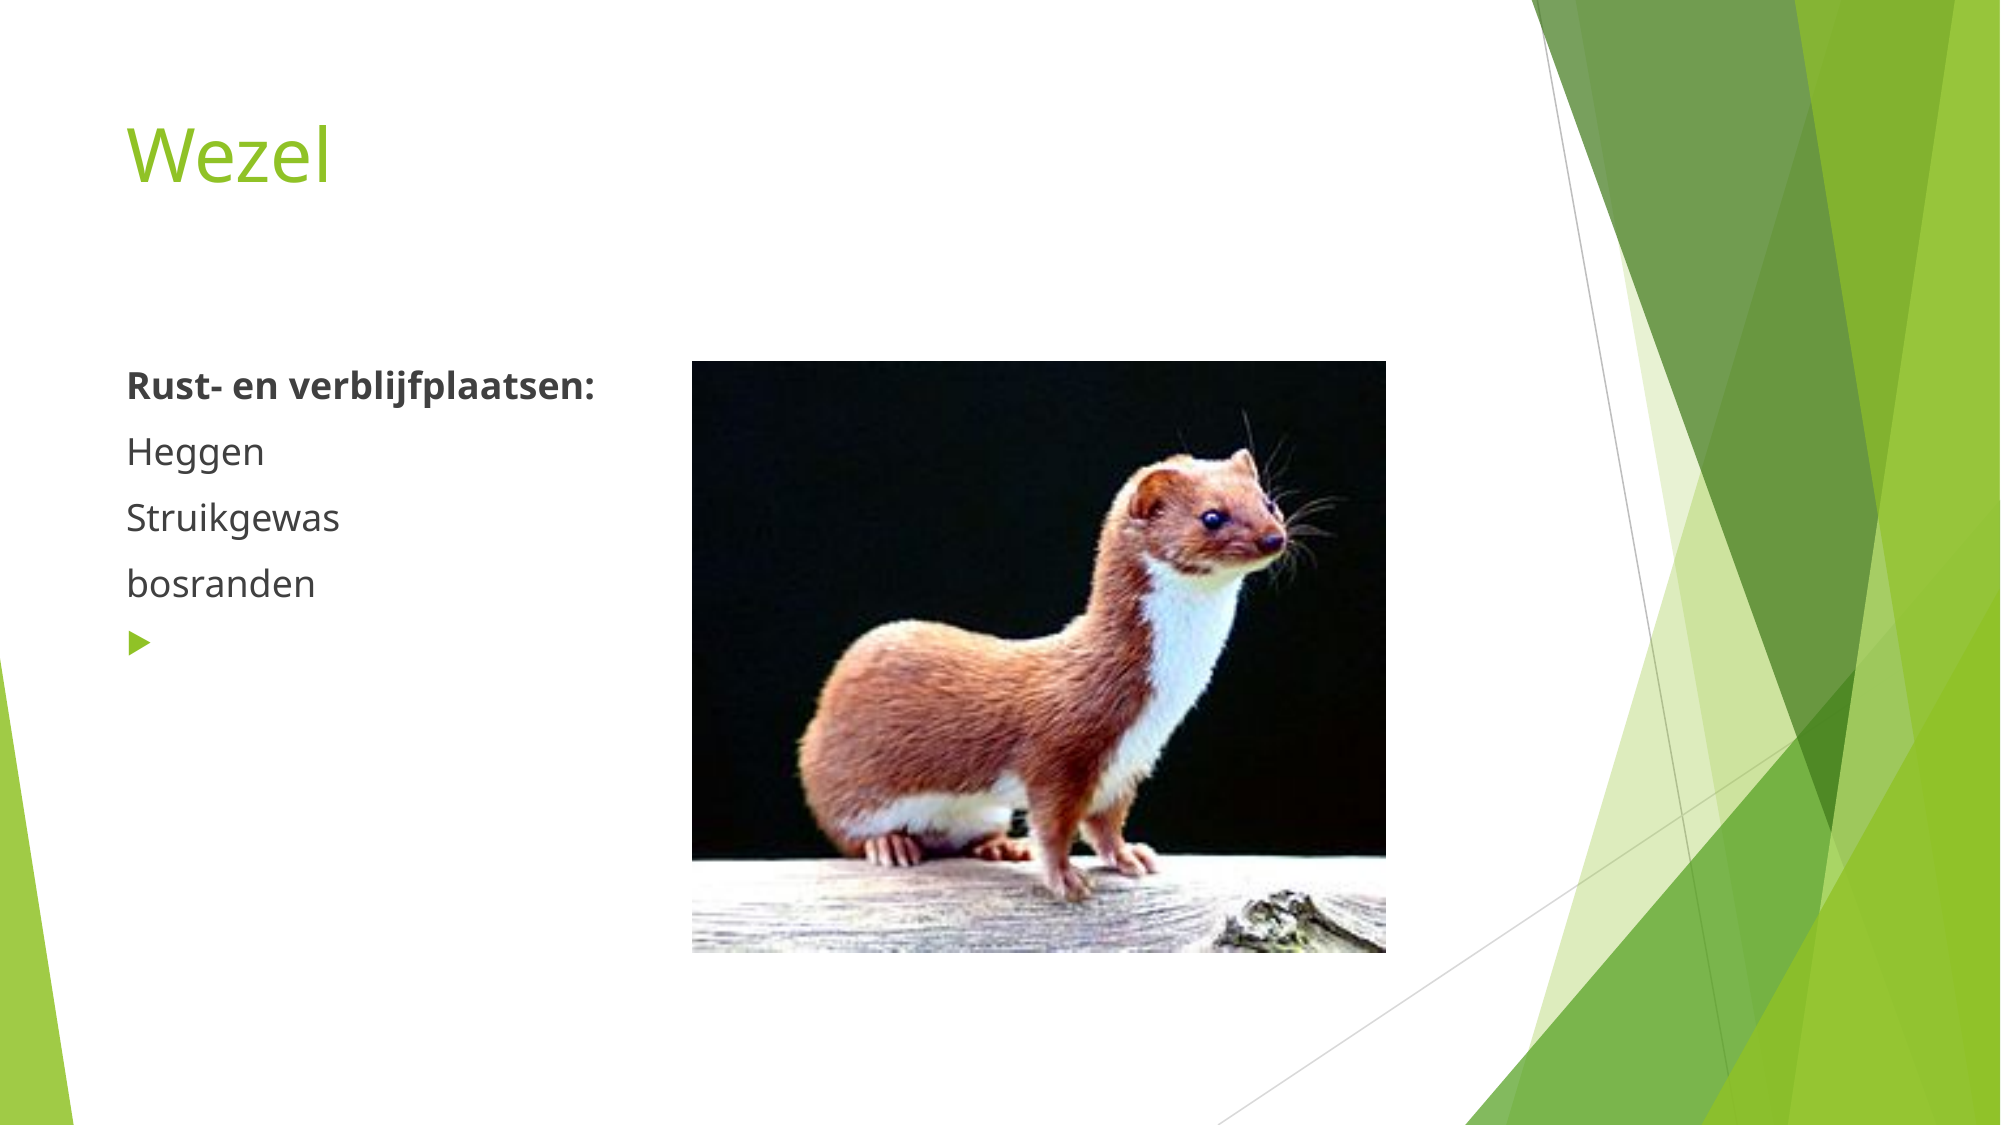

# Wezel
Rust- en verblijfplaatsen:
Heggen
Struikgewas
bosranden